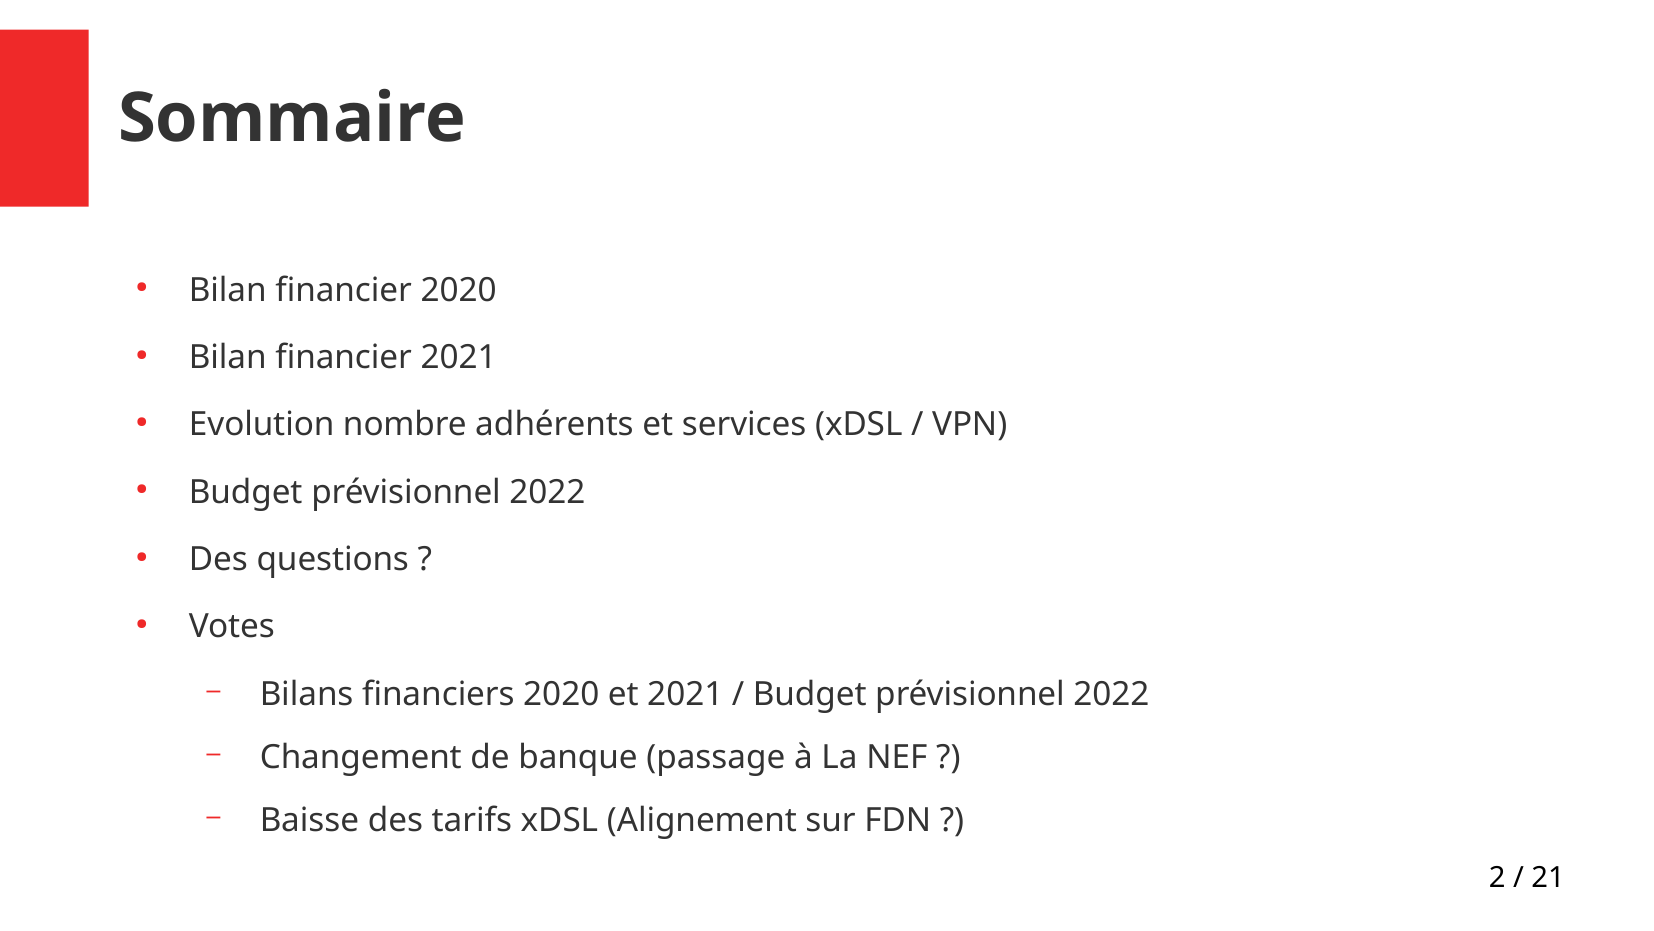

# Sommaire
Bilan financier 2020
Bilan financier 2021
Evolution nombre adhérents et services (xDSL / VPN)
Budget prévisionnel 2022
Des questions ?
Votes
Bilans financiers 2020 et 2021 / Budget prévisionnel 2022
Changement de banque (passage à La NEF ?)
Baisse des tarifs xDSL (Alignement sur FDN ?)
2